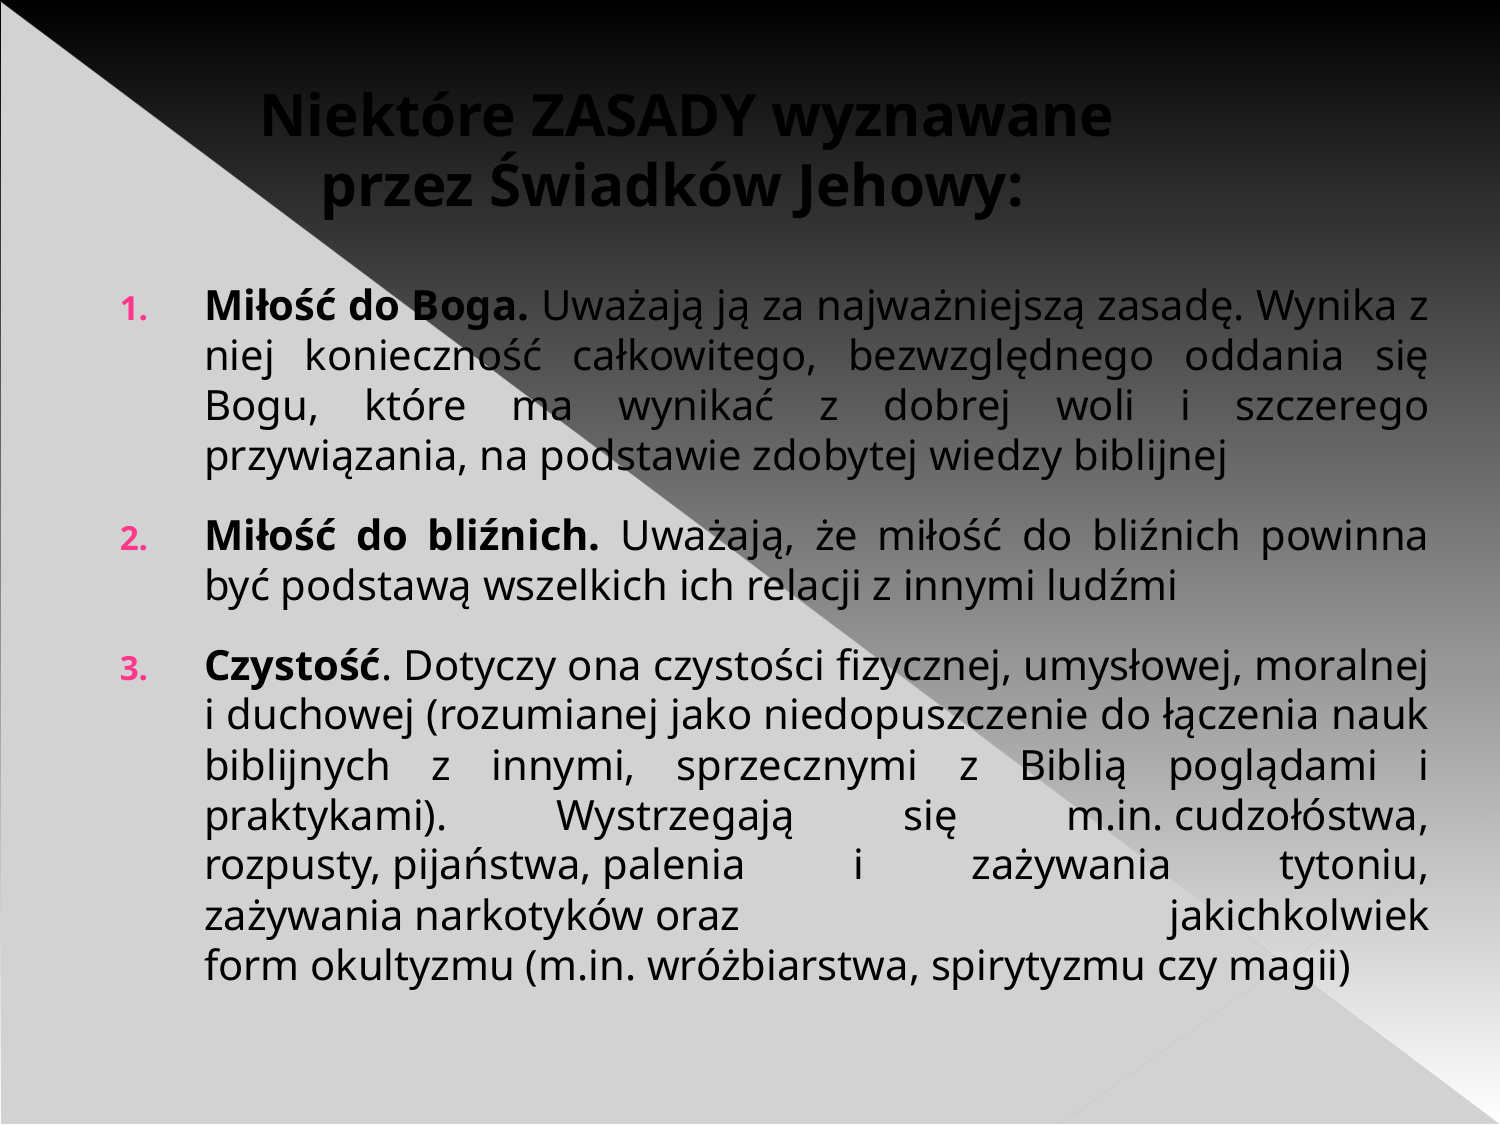

# Niektóre ZASADY wyznawane przez Świadków Jehowy:
Miłość do Boga. Uważają ją za najważniejszą zasadę. Wynika z niej konieczność całkowitego, bezwzględnego oddania się Bogu, które ma wynikać z dobrej woli i szczerego przywiązania, na podstawie zdobytej wiedzy biblijnej
Miłość do bliźnich. Uważają, że miłość do bliźnich powinna być podstawą wszelkich ich relacji z innymi ludźmi
Czystość. Dotyczy ona czystości fizycznej, umysłowej, moralnej i duchowej (rozumianej jako niedopuszczenie do łączenia nauk biblijnych z innymi, sprzecznymi z Biblią poglądami i praktykami). Wystrzegają się m.in. cudzołóstwa, rozpusty, pijaństwa, palenia i zażywania tytoniu, zażywania narkotyków oraz jakichkolwiek form okultyzmu (m.in. wróżbiarstwa, spirytyzmu czy magii)